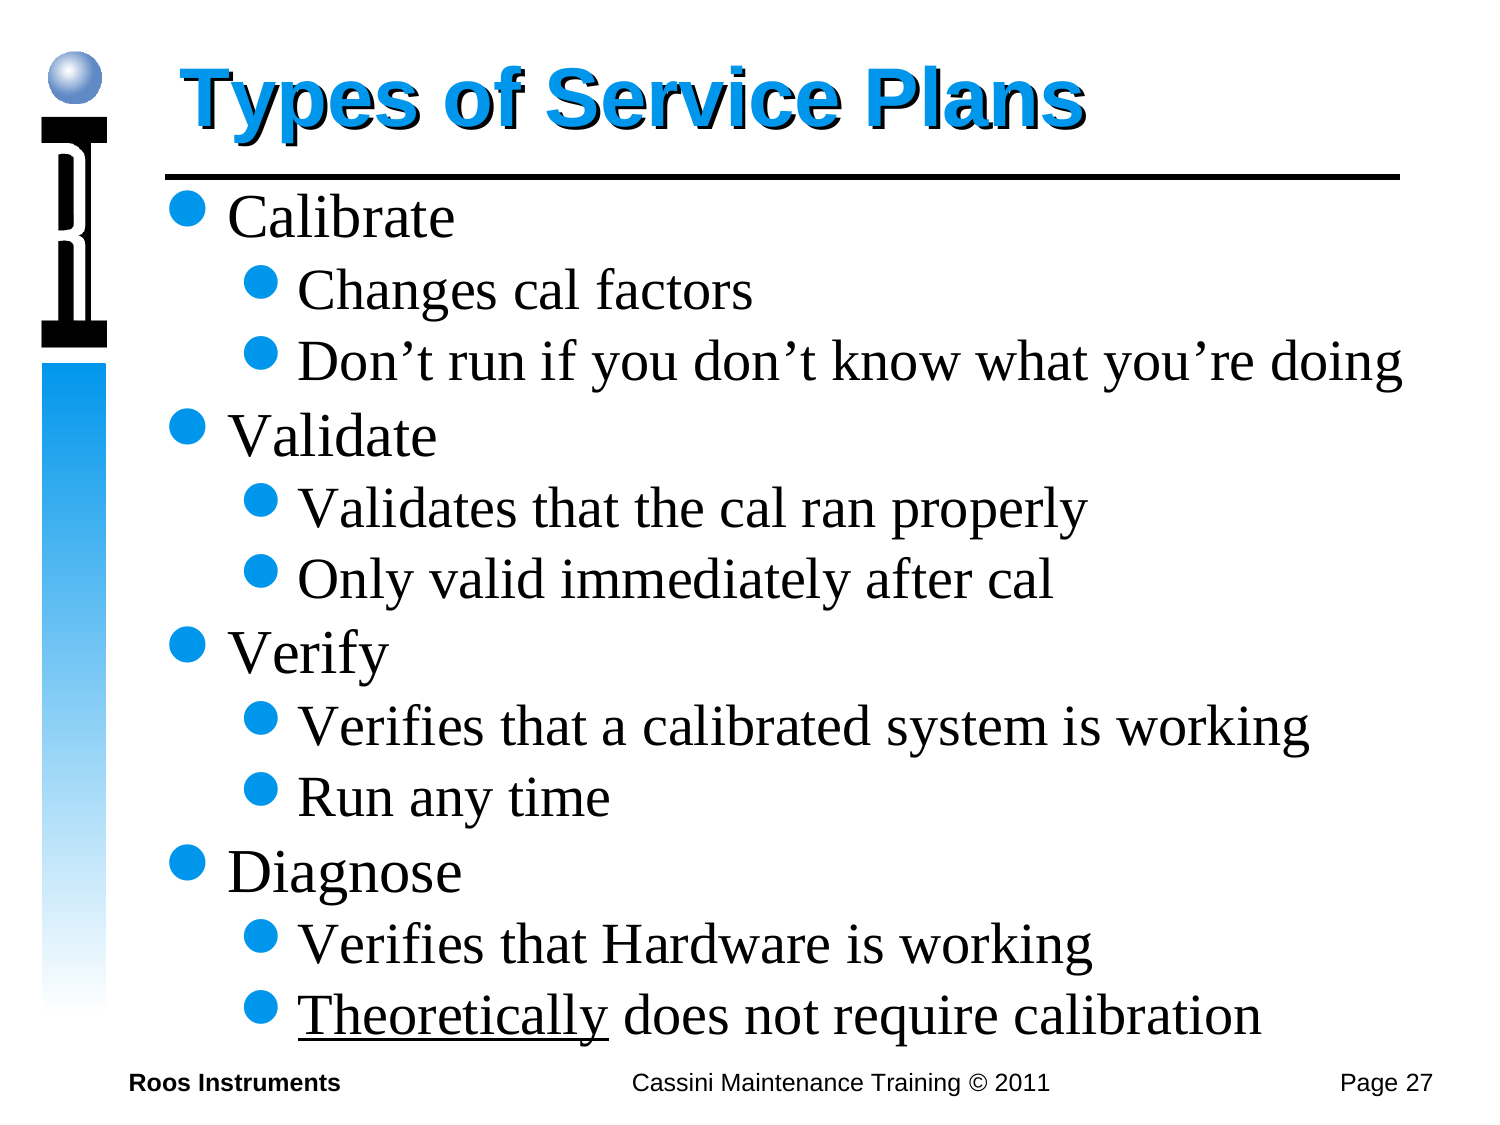

# Types of Service Plans
Calibrate
Changes cal factors
Don’t run if you don’t know what you’re doing
Validate
Validates that the cal ran properly
Only valid immediately after cal
Verify
Verifies that a calibrated system is working
Run any time
Diagnose
Verifies that Hardware is working
Theoretically does not require calibration